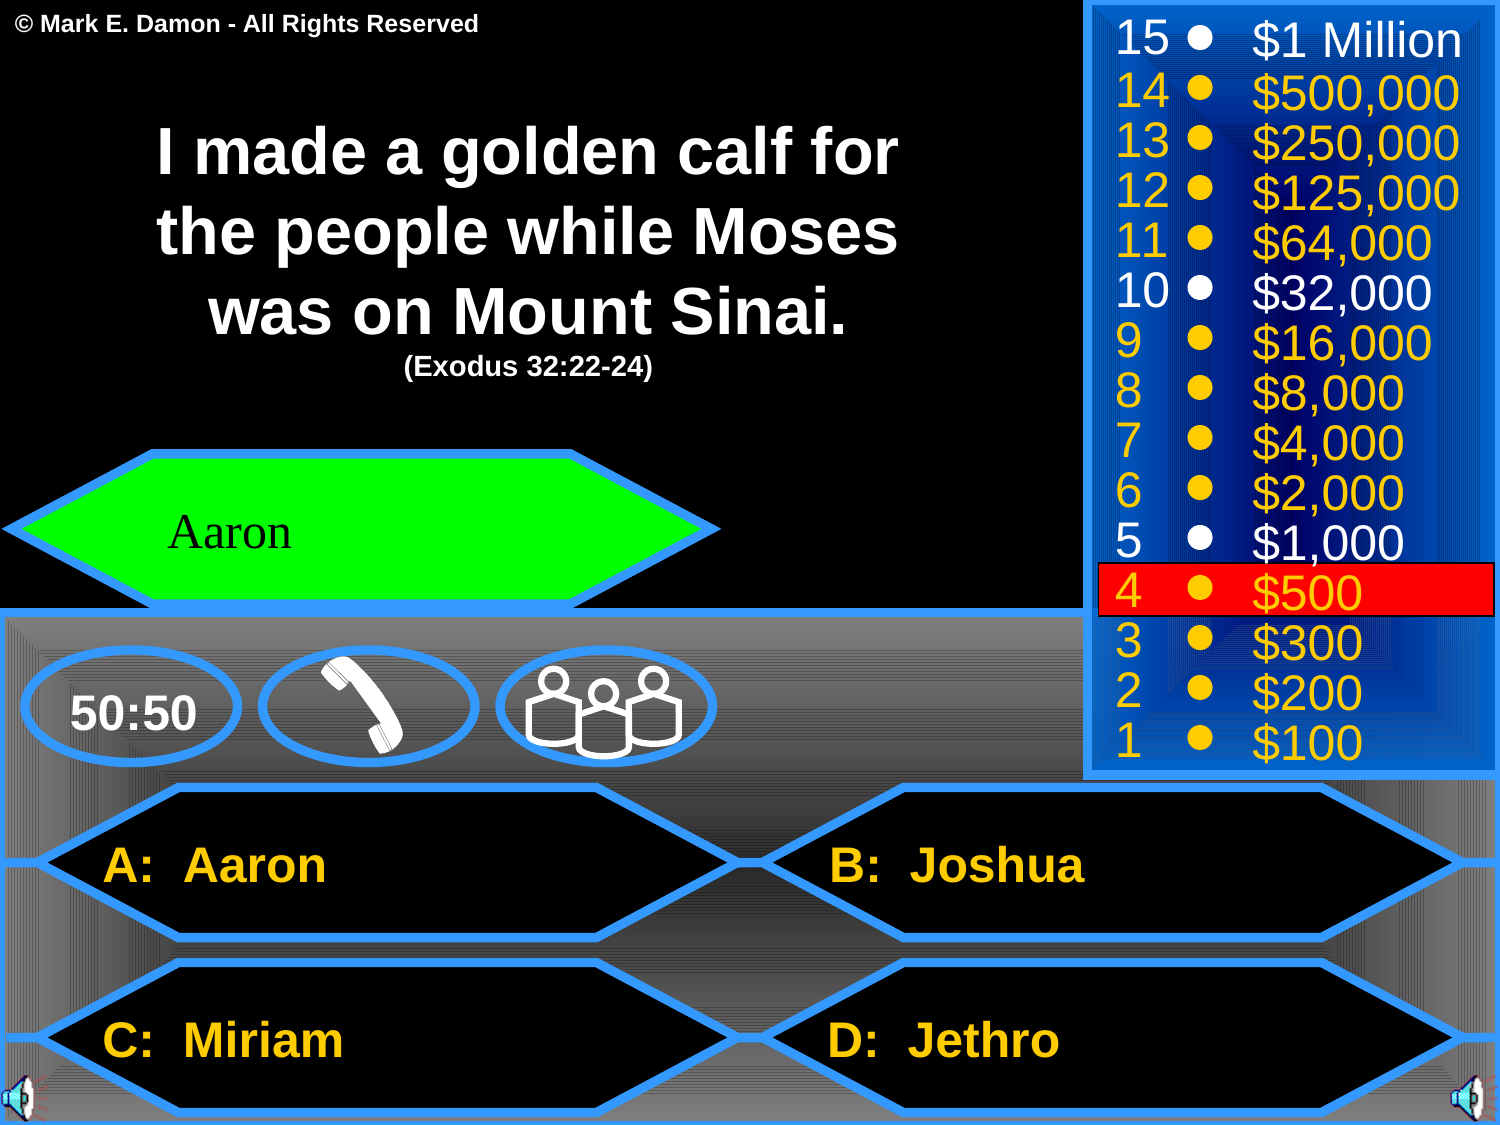

$1 Million
15
14
$500,000
I made a golden calf for the people while Moses was on Mount Sinai.
(Exodus 32:22-24)
13
$250,000
12
$125,000
11
$64,000
10
$32,000
9
$16,000
8
$8,000
7
$4,000
6
$2,000
Aaron
5
$1,000
4
$500
3
$300
2
$200
50:50
1
$100
A: Aaron
B: Joshua
C: Miriam
D: Jethro